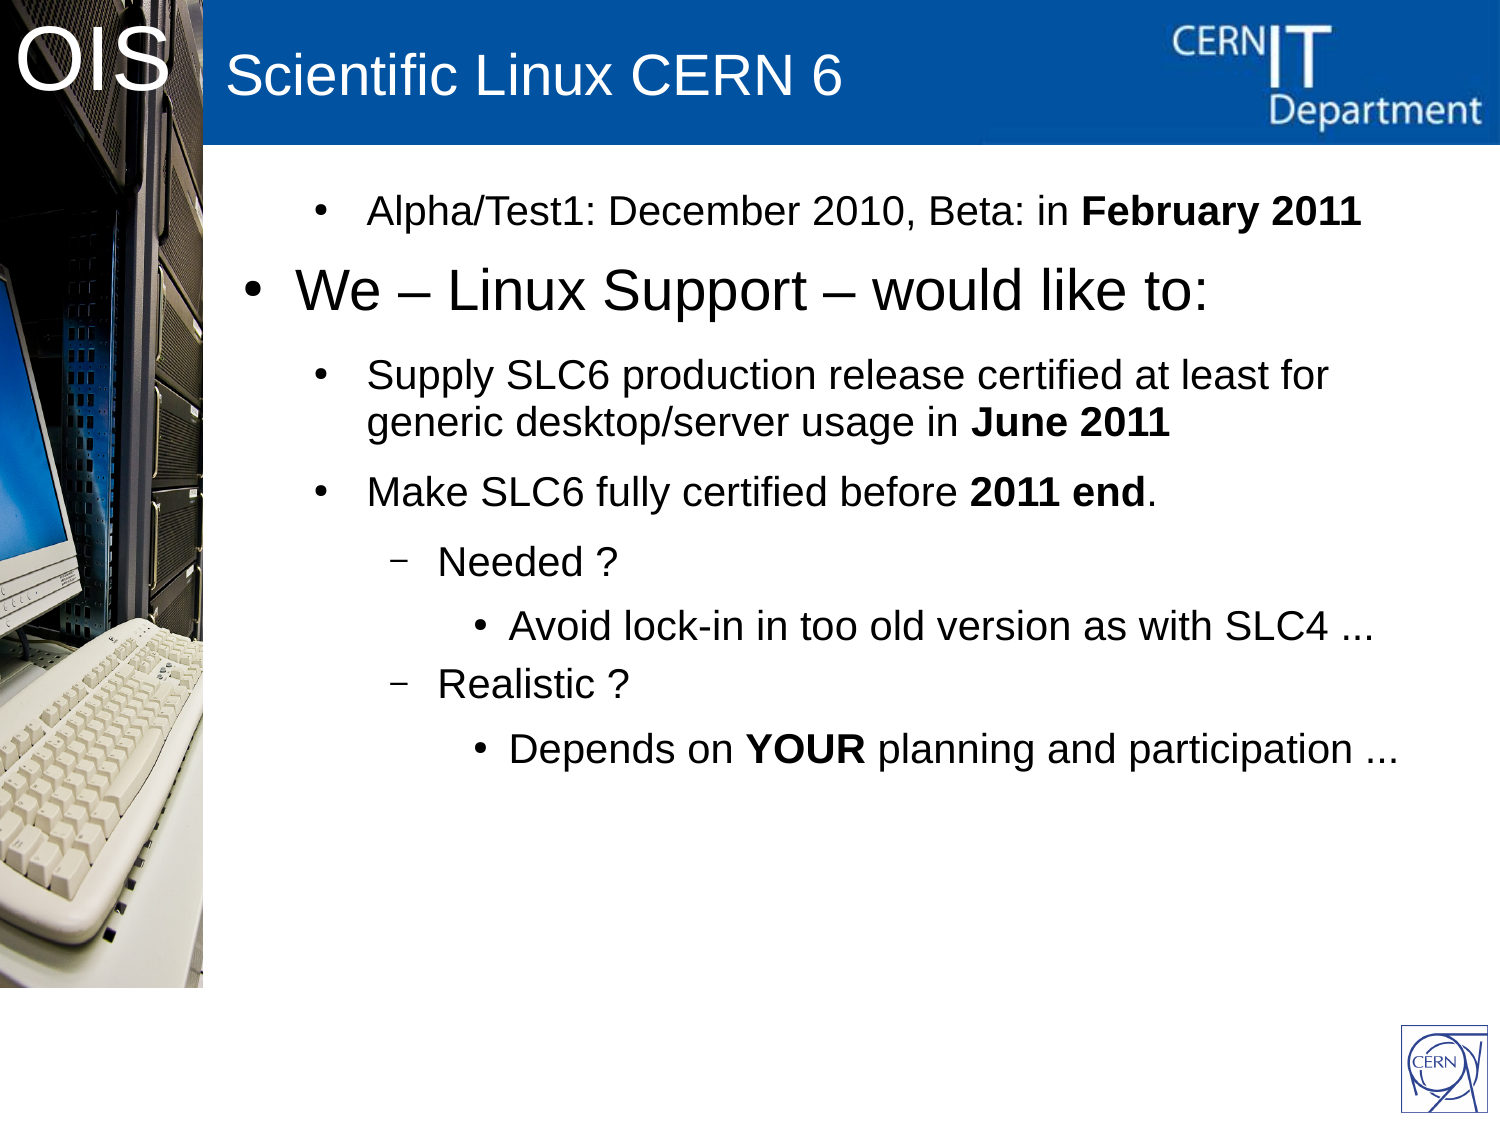

# Scientific Linux CERN 6
Alpha/Test1: December 2010, Beta: in February 2011
We – Linux Support – would like to:
Supply SLC6 production release certified at least for generic desktop/server usage in June 2011
Make SLC6 fully certified before 2011 end.
Needed ?
Avoid lock-in in too old version as with SLC4 ...
Realistic ?
Depends on YOUR planning and participation ...